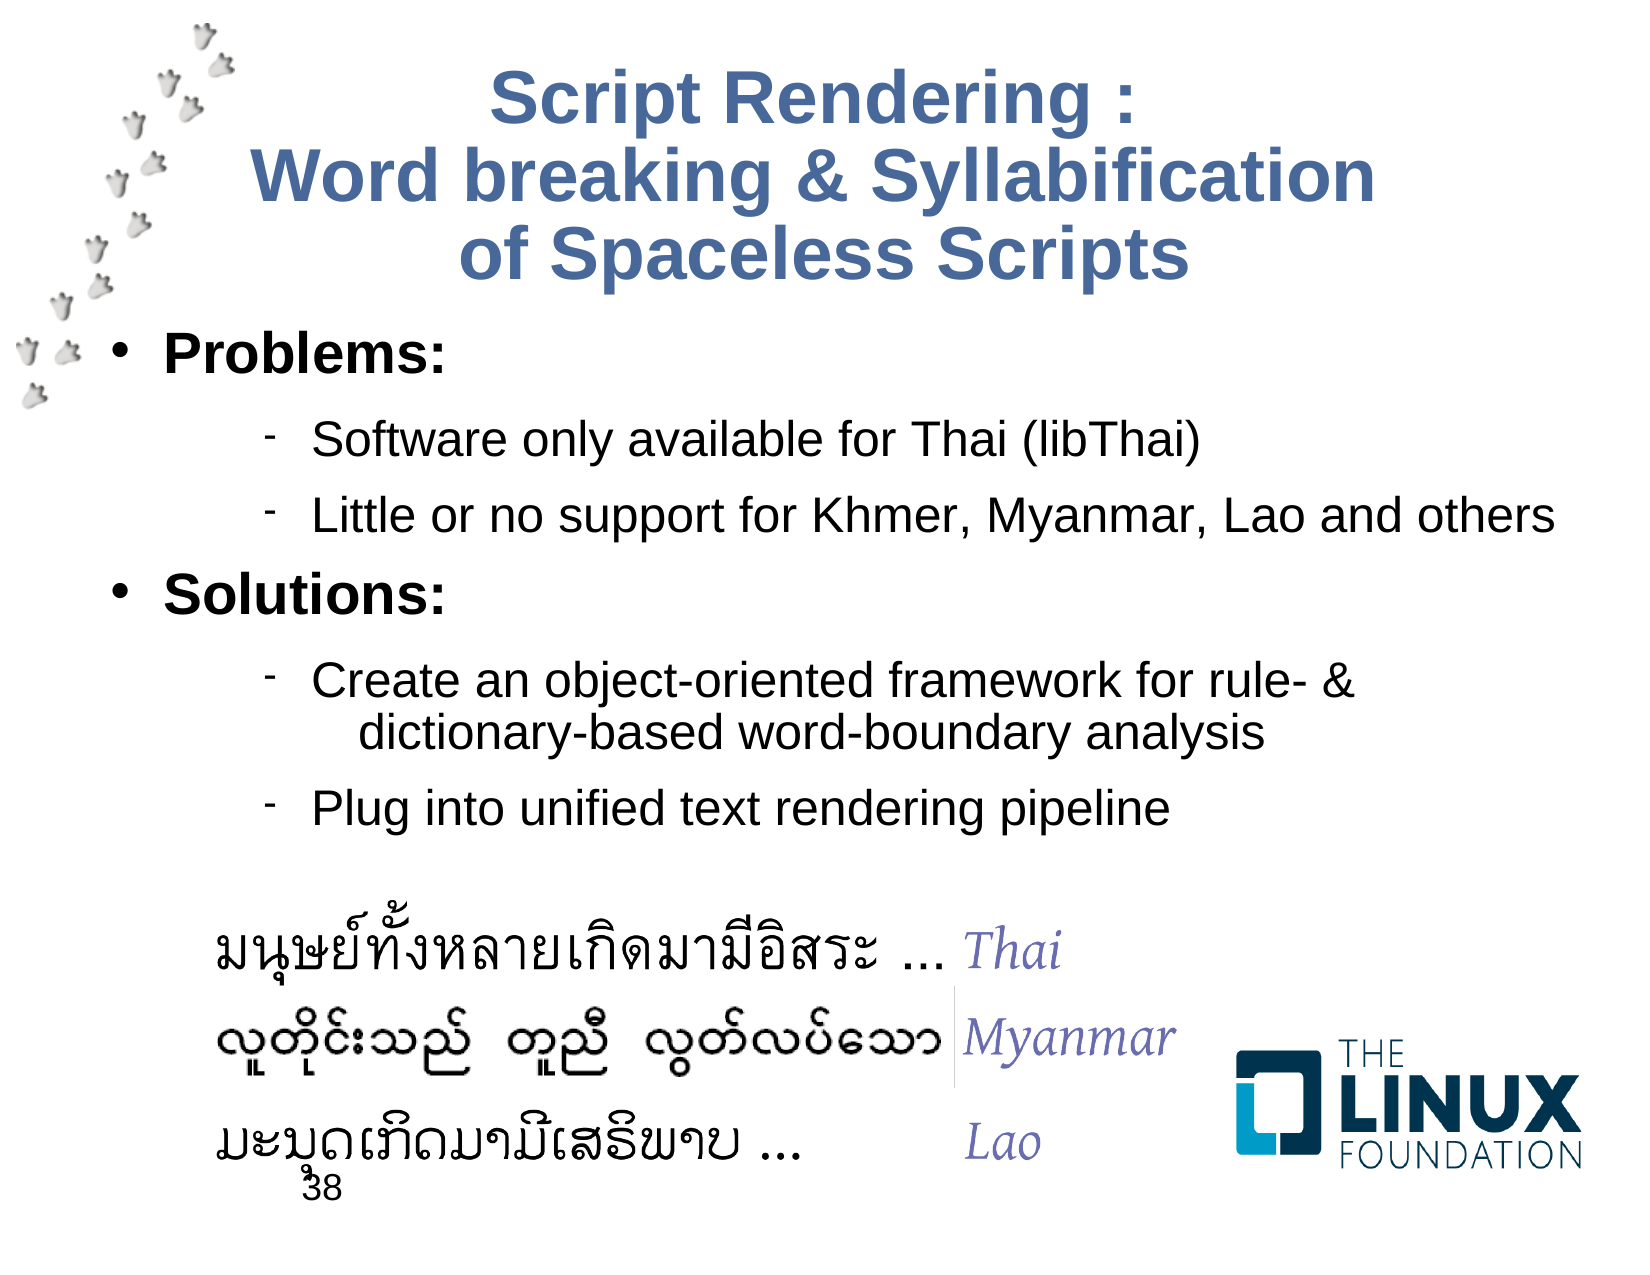

# Script Rendering : Word breaking & Syllabification of Spaceless Scripts
Problems:
Software only available for Thai (libThai)
Little or no support for Khmer, Myanmar, Lao and others
Solutions:
Create an object-oriented framework for rule- & dictionary-based word-boundary analysis
Plug into unified text rendering pipeline